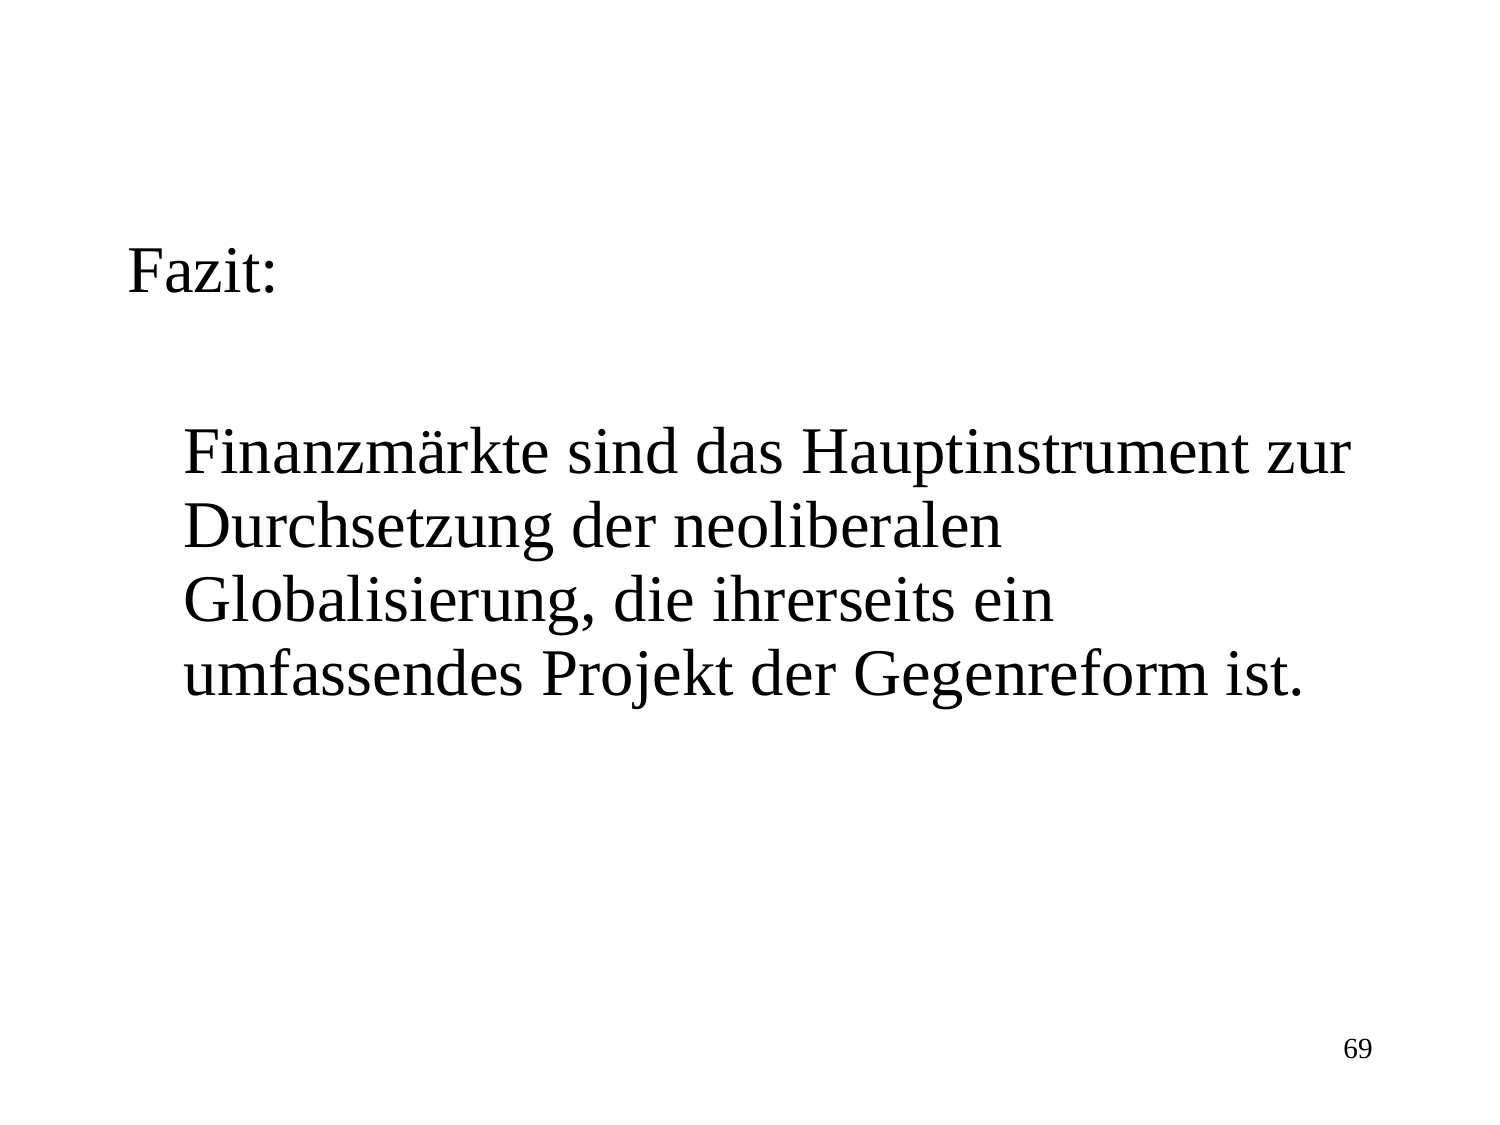

Fazit:
	Finanzmärkte sind das Hauptinstrument zur Durchsetzung der neoliberalen Globalisierung, die ihrerseits ein umfassendes Projekt der Gegenreform ist.
69